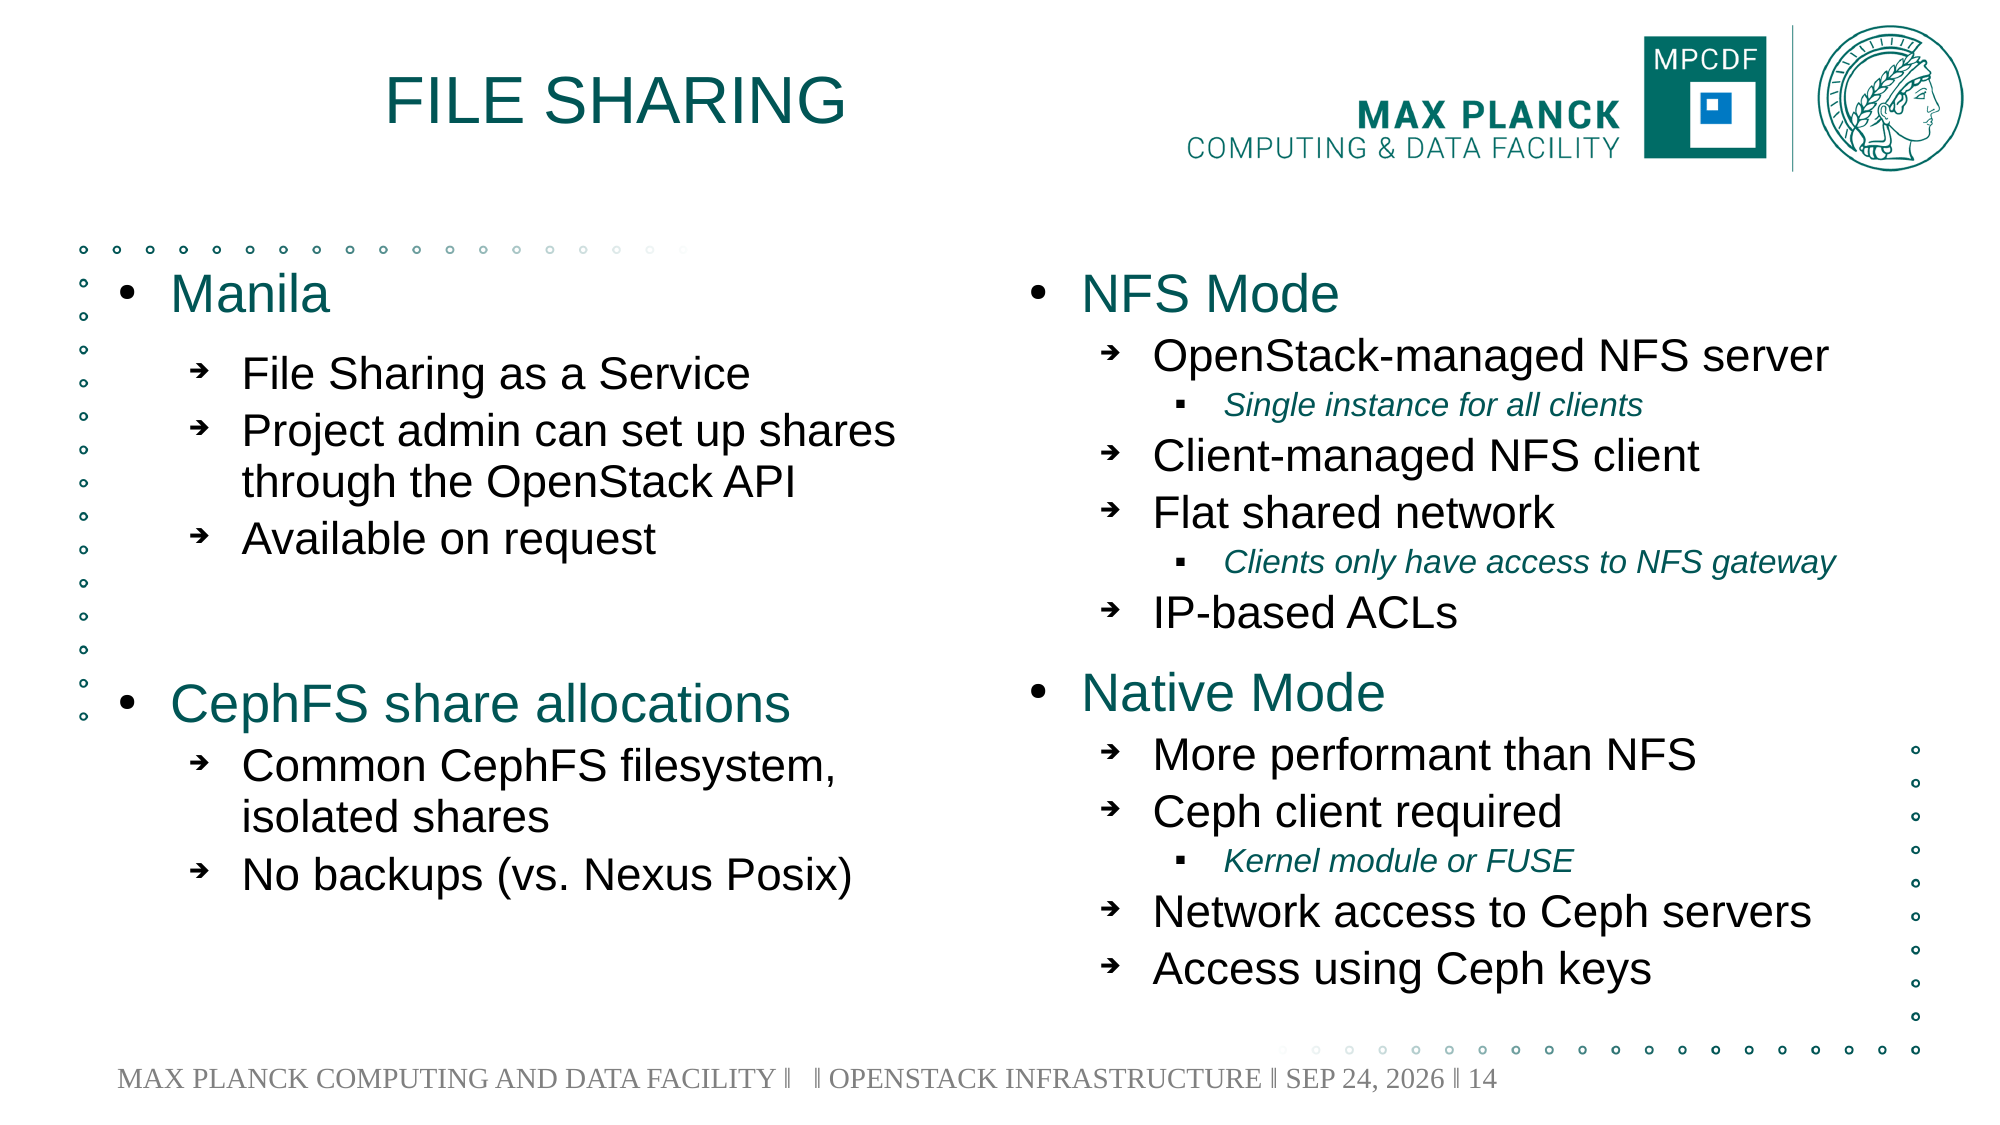

# File sharing
Manila
File Sharing as a Service
Project admin can set up shares through the OpenStack API
Available on request
CephFS share allocations
Common CephFS filesystem, isolated shares
No backups (vs. Nexus Posix)
NFS Mode
OpenStack-managed NFS server
Single instance for all clients
Client-managed NFS client
Flat shared network
Clients only have access to NFS gateway
IP-based ACLs
Native Mode
More performant than NFS
Ceph client required
Kernel module or FUSE
Network access to Ceph servers
Access using Ceph keys
OpenStack Infrastructure